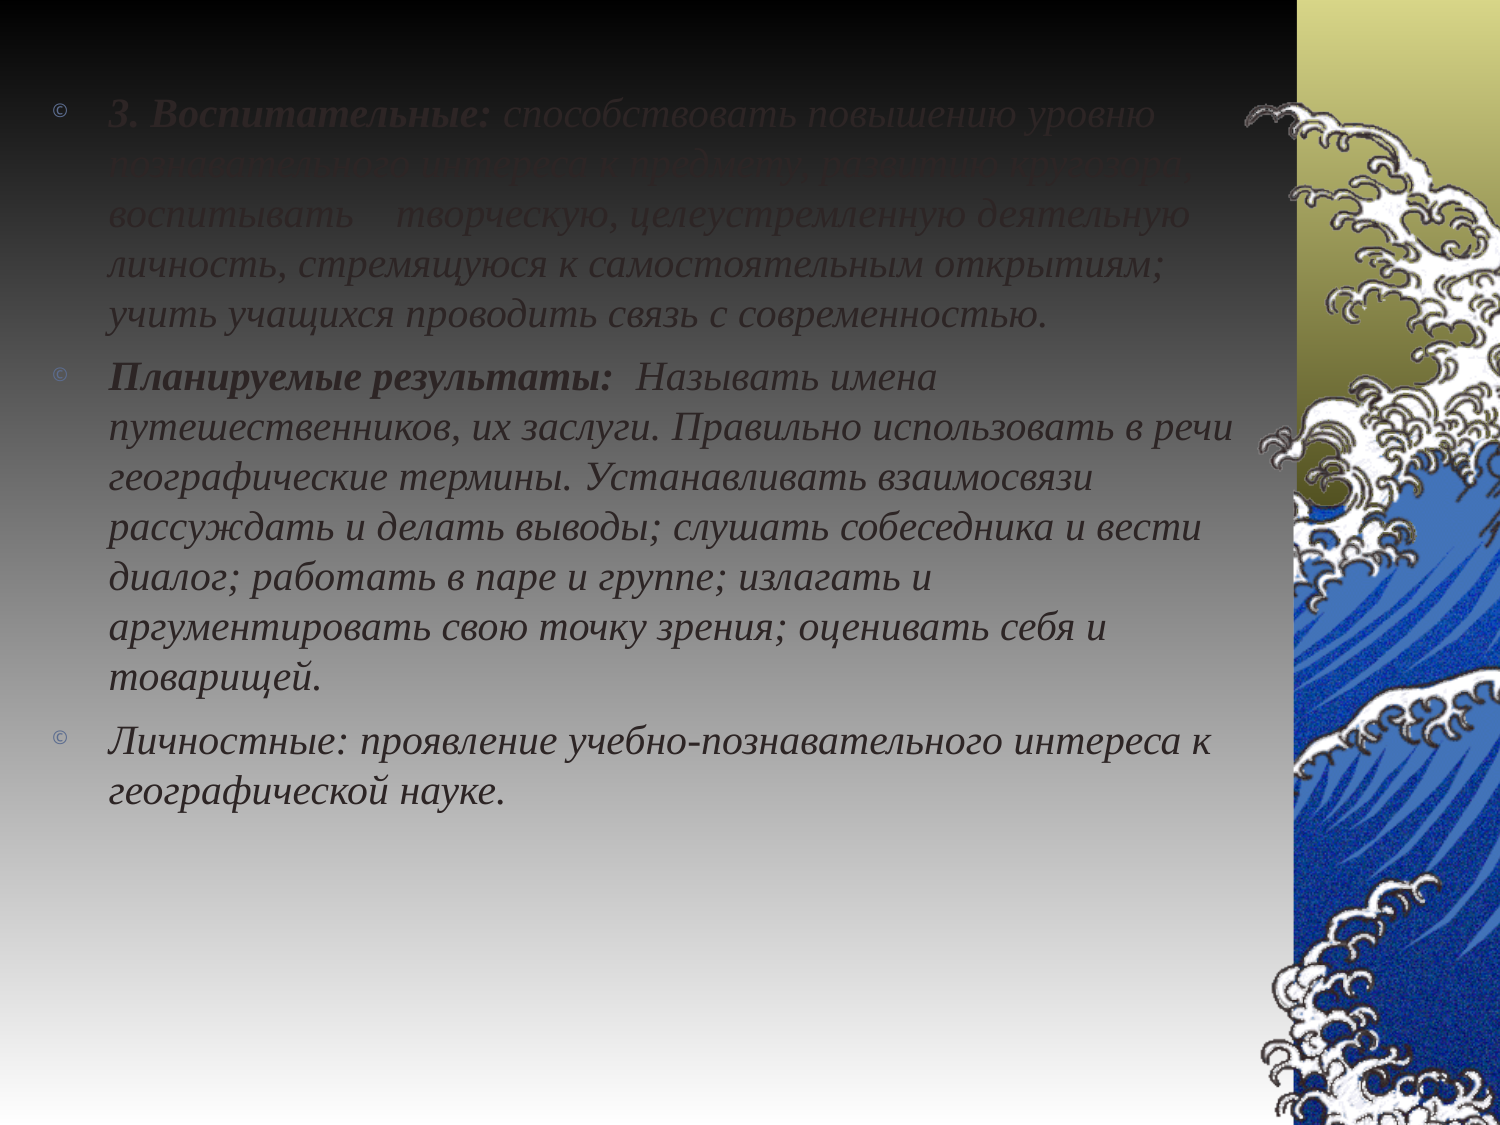

#
3. Воспитательные: способствовать повышению уровню познавательного интереса к предмету, развитию кругозора, воспитывать творческую, целеустремленную деятельную личность, стремящуюся к самостоятельным открытиям; учить учащихся проводить связь с современностью.
Планируемые результаты: Называть имена путешественников, их заслуги. Правильно использовать в речи географические термины. Устанавливать взаимосвязи рассуждать и делать выводы; слушать собеседника и вести диалог; работать в паре и группе; излагать и аргументировать свою точку зрения; оценивать себя и товарищей.
Личностные: проявление учебно-познавательного интереса к географической науке.